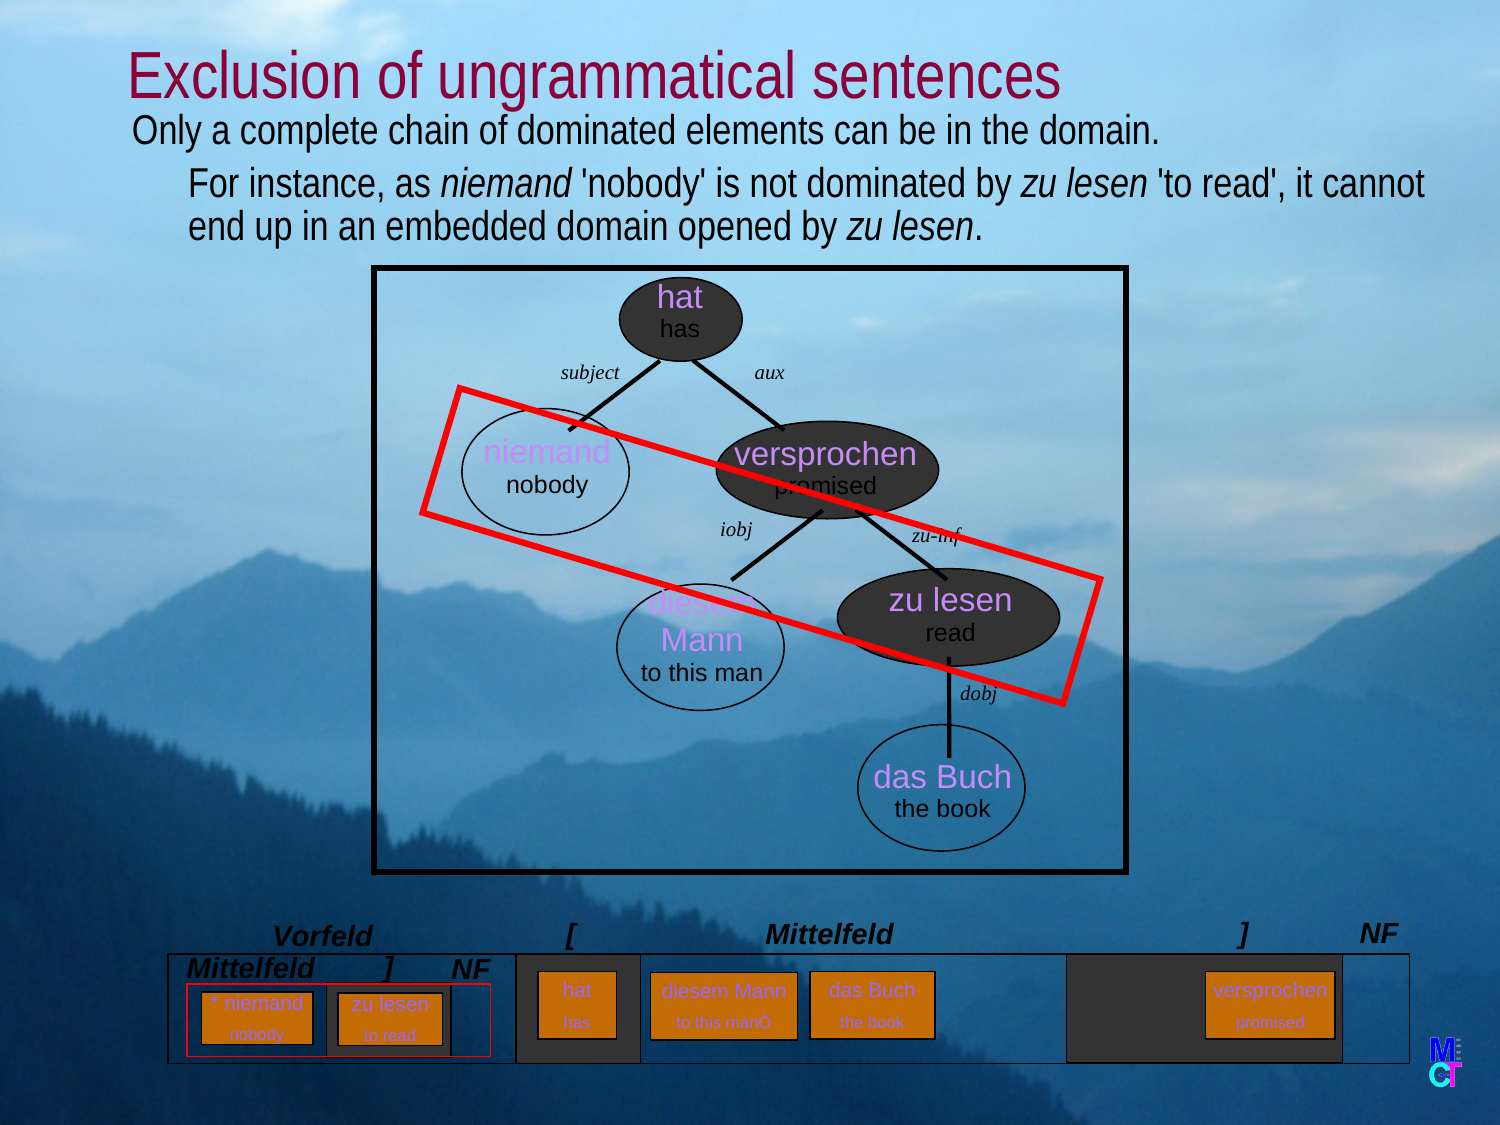

Exclusion of ungrammatical sentences
Only a complete chain of dominated elements can be in the domain.
	For instance, as niemand 'nobody' is not dominated by zu lesen 'to read', it cannot end up in an embedded domain opened by zu lesen.
hat
has
subject
aux
niemand
nobody
versprochen
promised
iobj
zu-inf
zu lesen
read
diesem Mann
to this man
dobj
das Buch
the book
NF
]
[ 	 Mittelfeld
Vorfeld
]
Mittelfeld
NF
hat
has
das Buch
the book
diesem Mann
to this manÒ
versprochen
promised
* niemand
nobody
zu lesen
to read